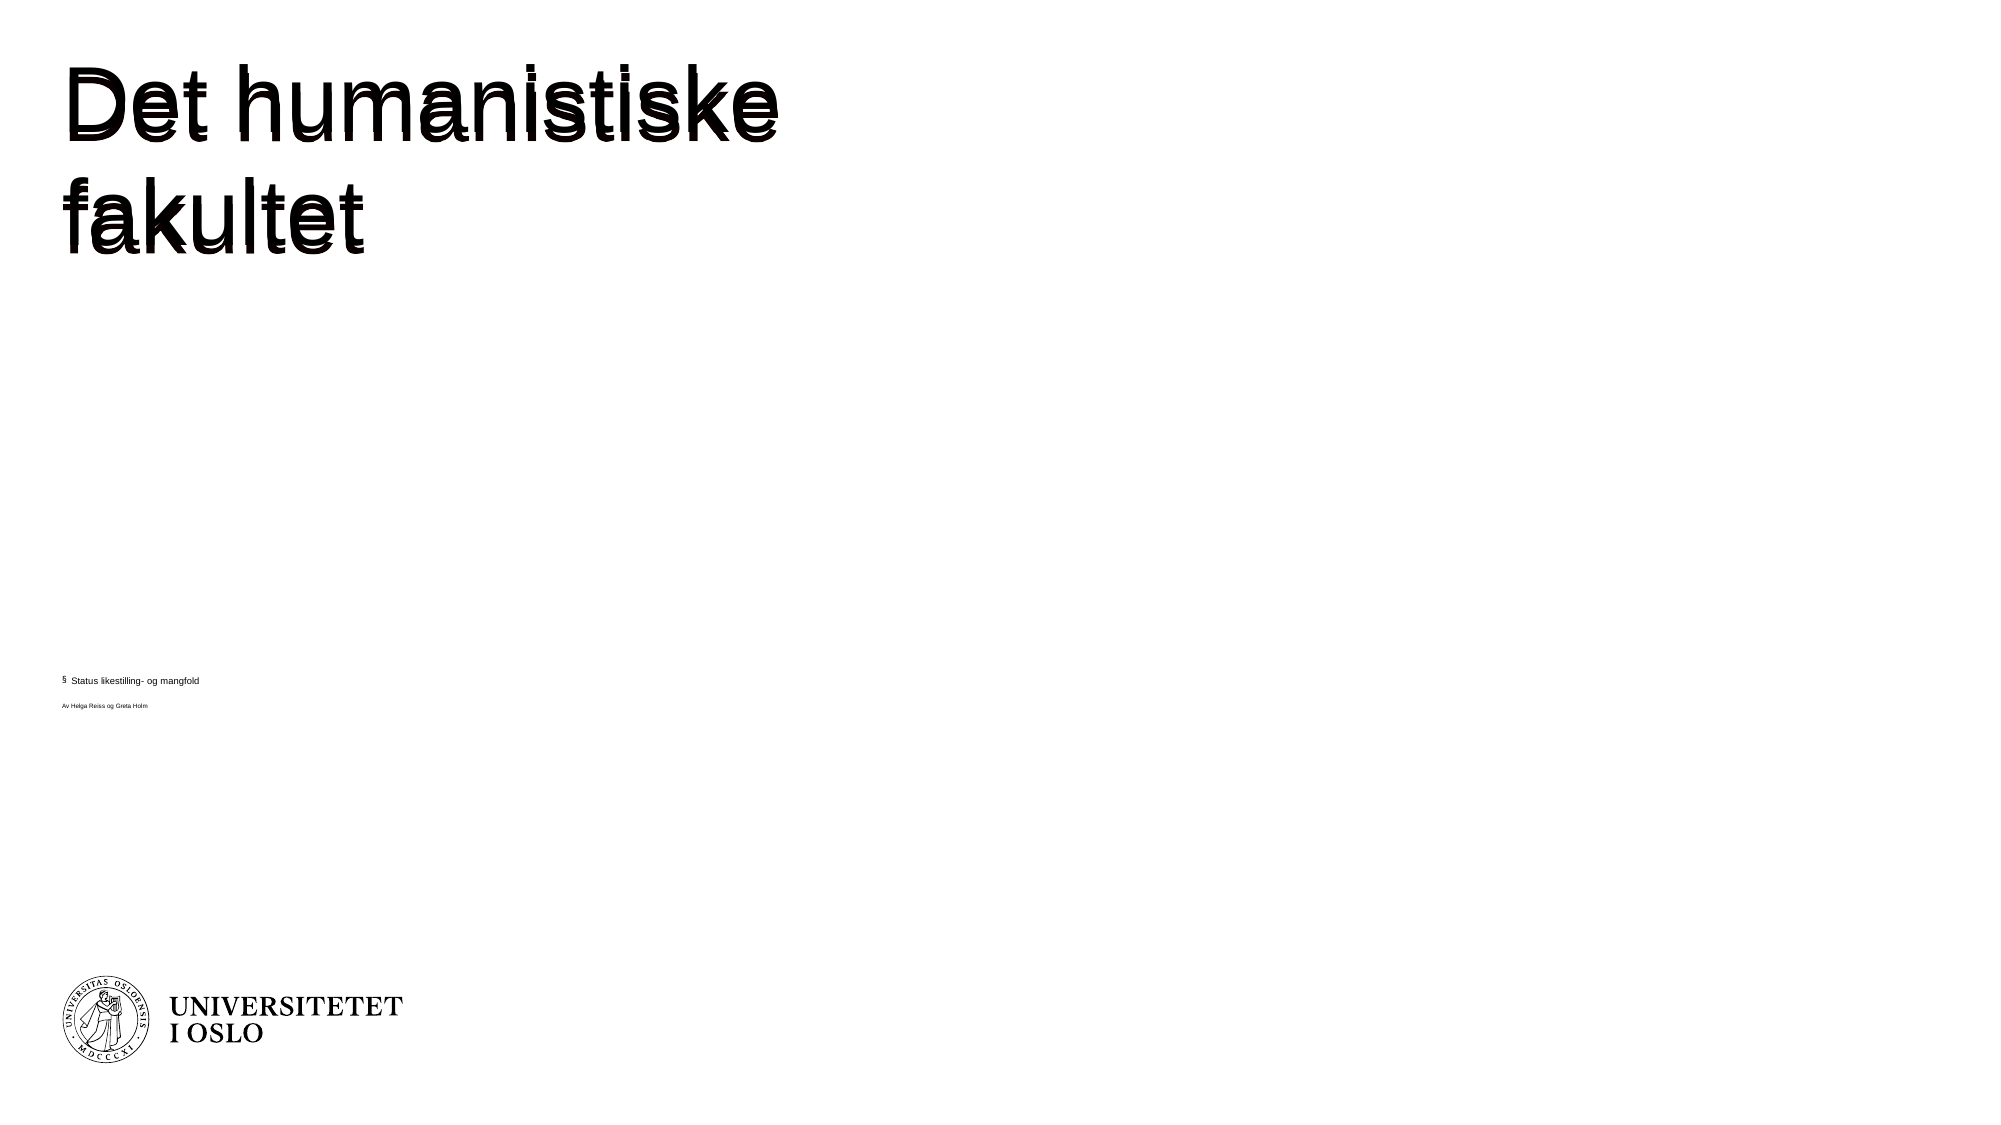

#
Det humanistiske fakultet
Status likestilling- og mangfold
Av Helga Reiss og Greta Holm